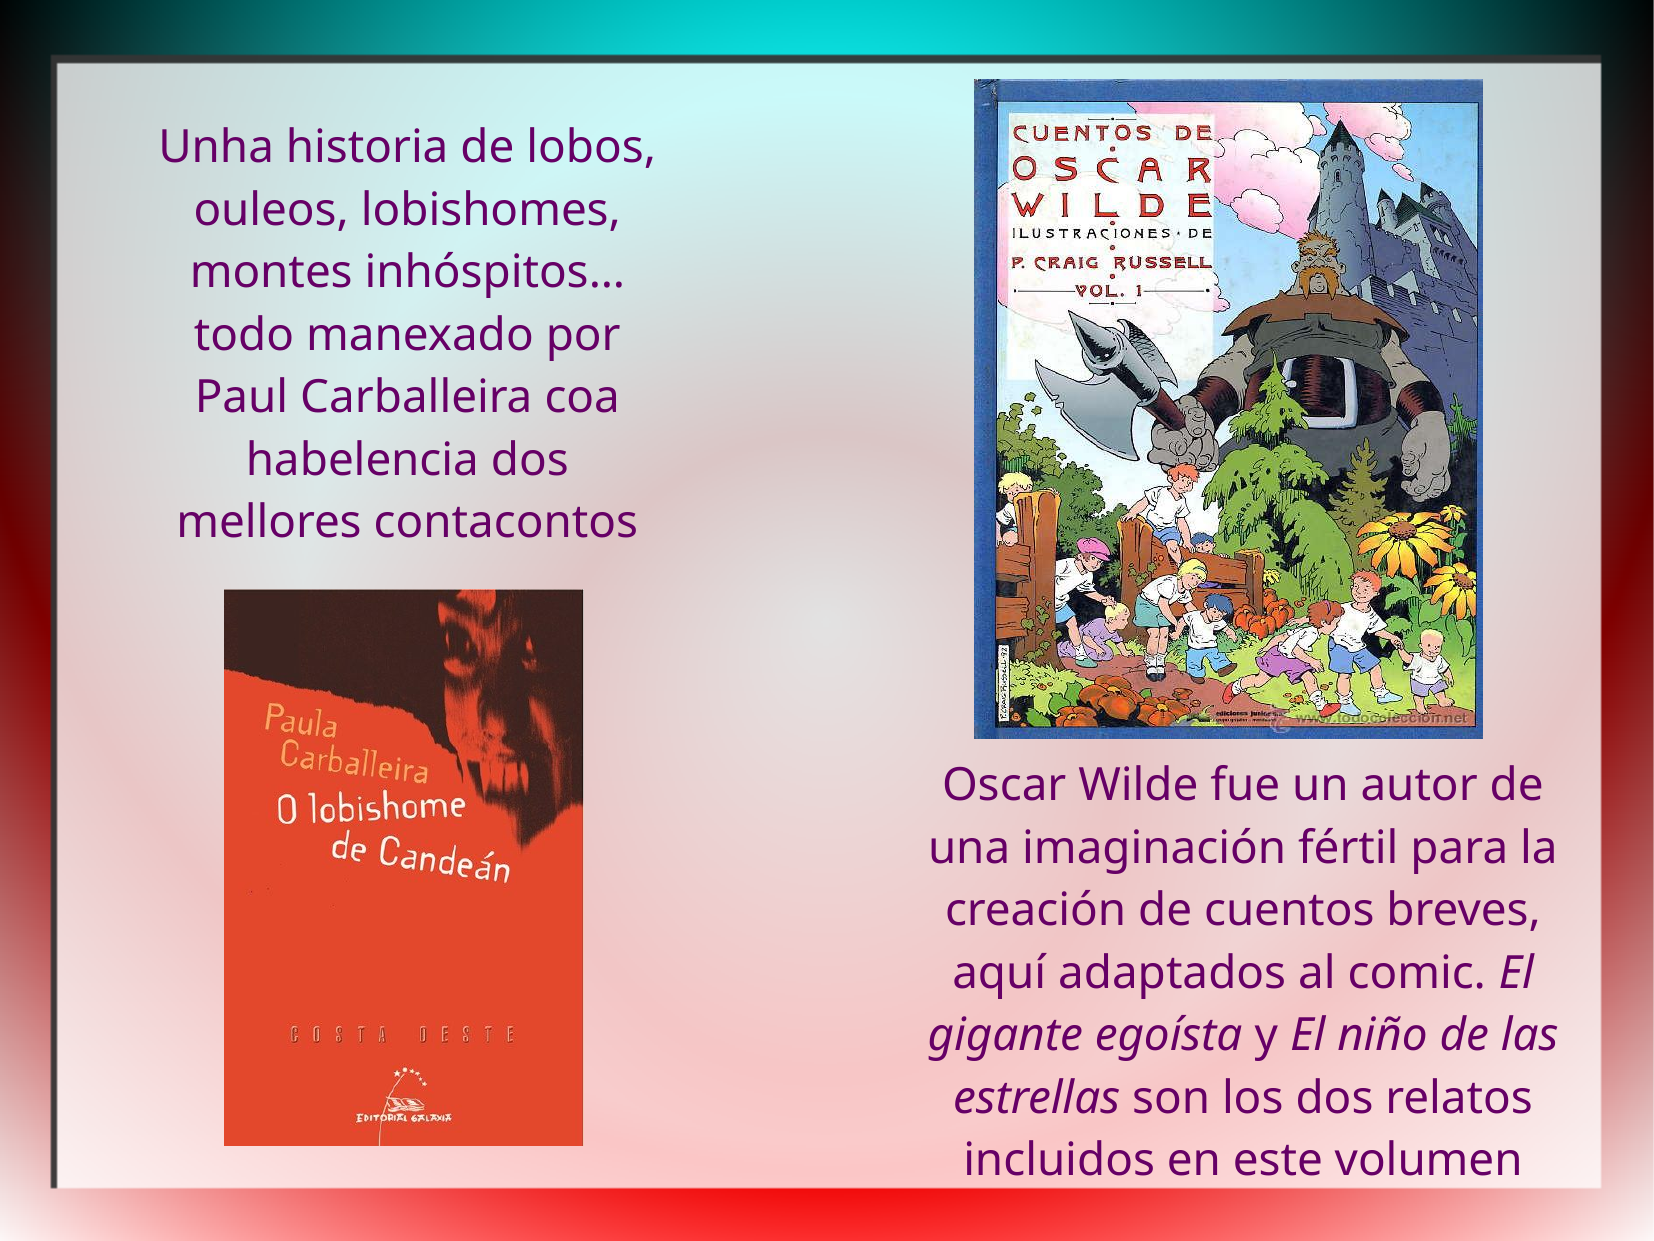

Unha historia de lobos, ouleos, lobishomes, montes inhóspitos… todo manexado por Paul Carballeira coa habelencia dos mellores contacontos
Oscar Wilde fue un autor de una imaginación fértil para la creación de cuentos breves, aquí adaptados al comic. El gigante egoísta y El niño de las estrellas son los dos relatos incluidos en este volumen